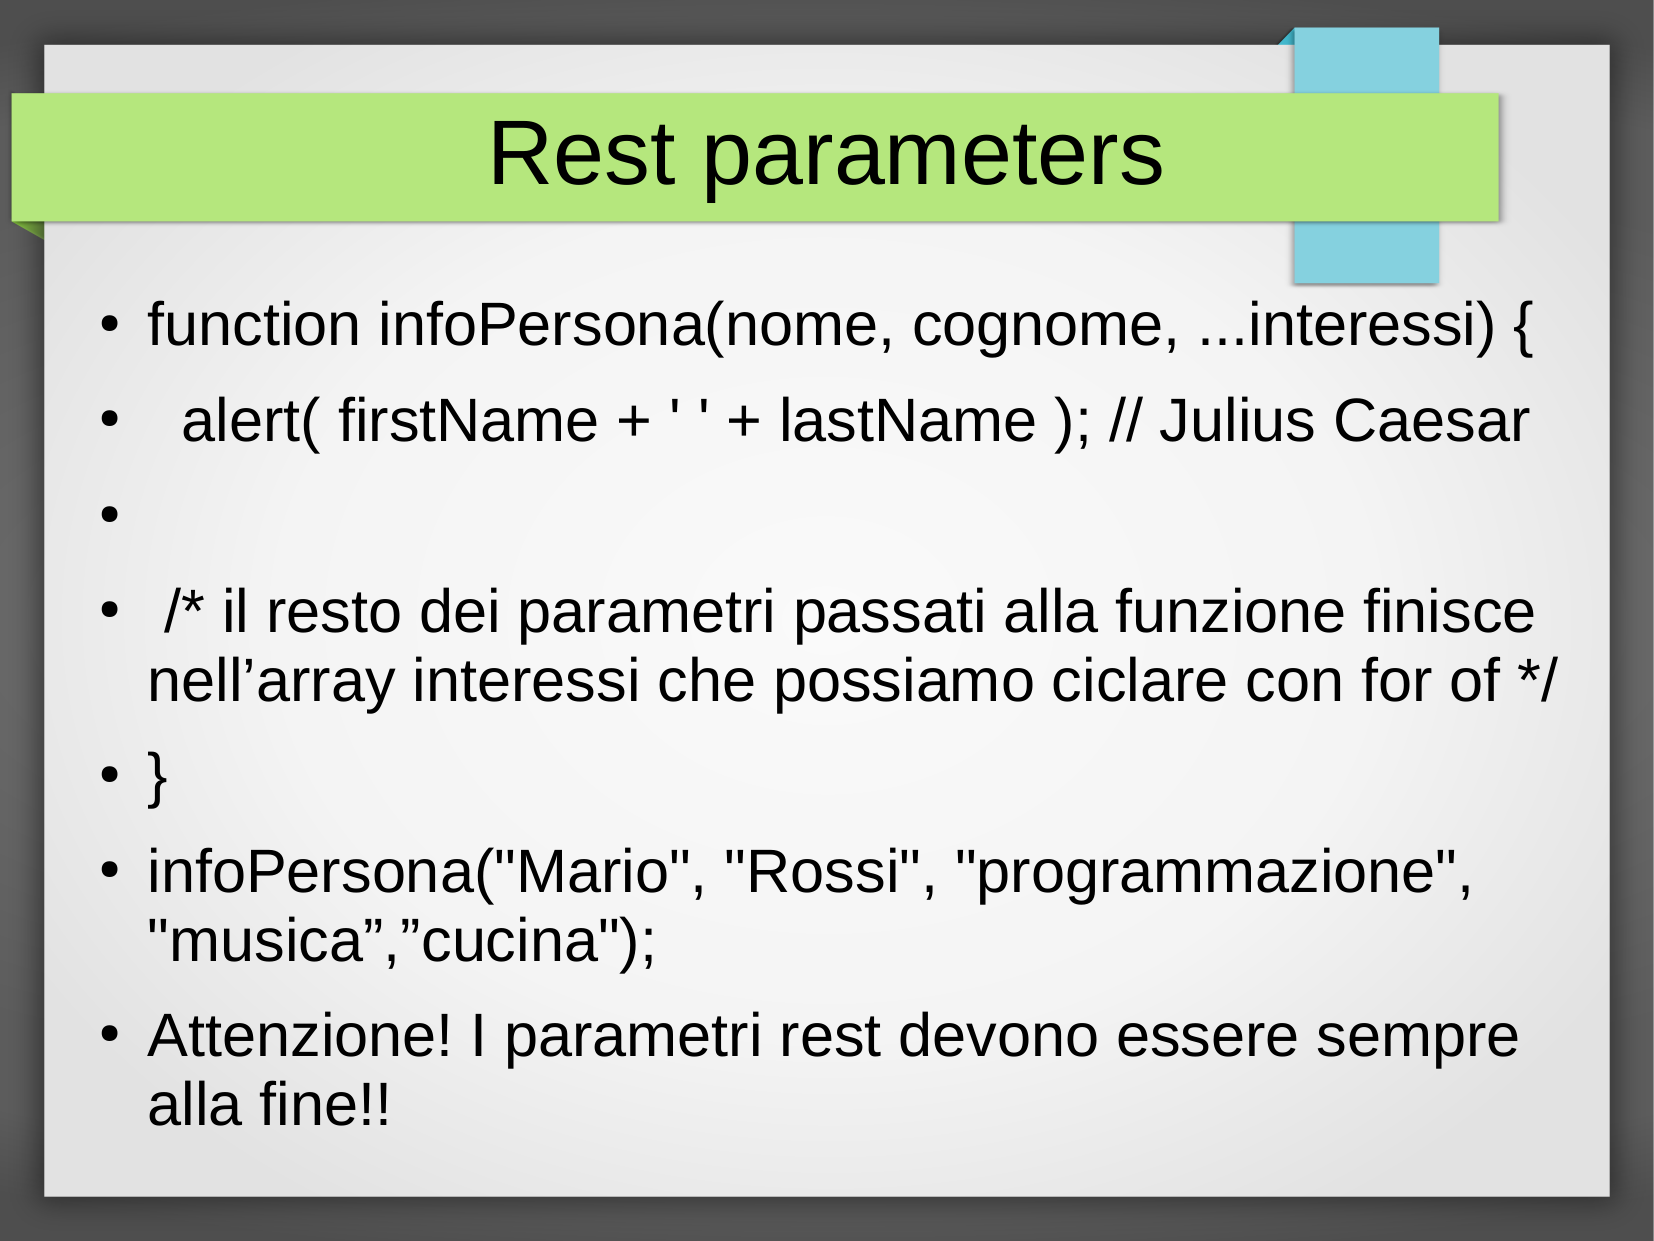

# Rest parameters
function infoPersona(nome, cognome, ...interessi) {
 alert( firstName + ' ' + lastName ); // Julius Caesar
 /* il resto dei parametri passati alla funzione finisce nell’array interessi che possiamo ciclare con for of */
}
infoPersona("Mario", "Rossi", "programmazione", "musica”,”cucina");
Attenzione! I parametri rest devono essere sempre alla fine!!